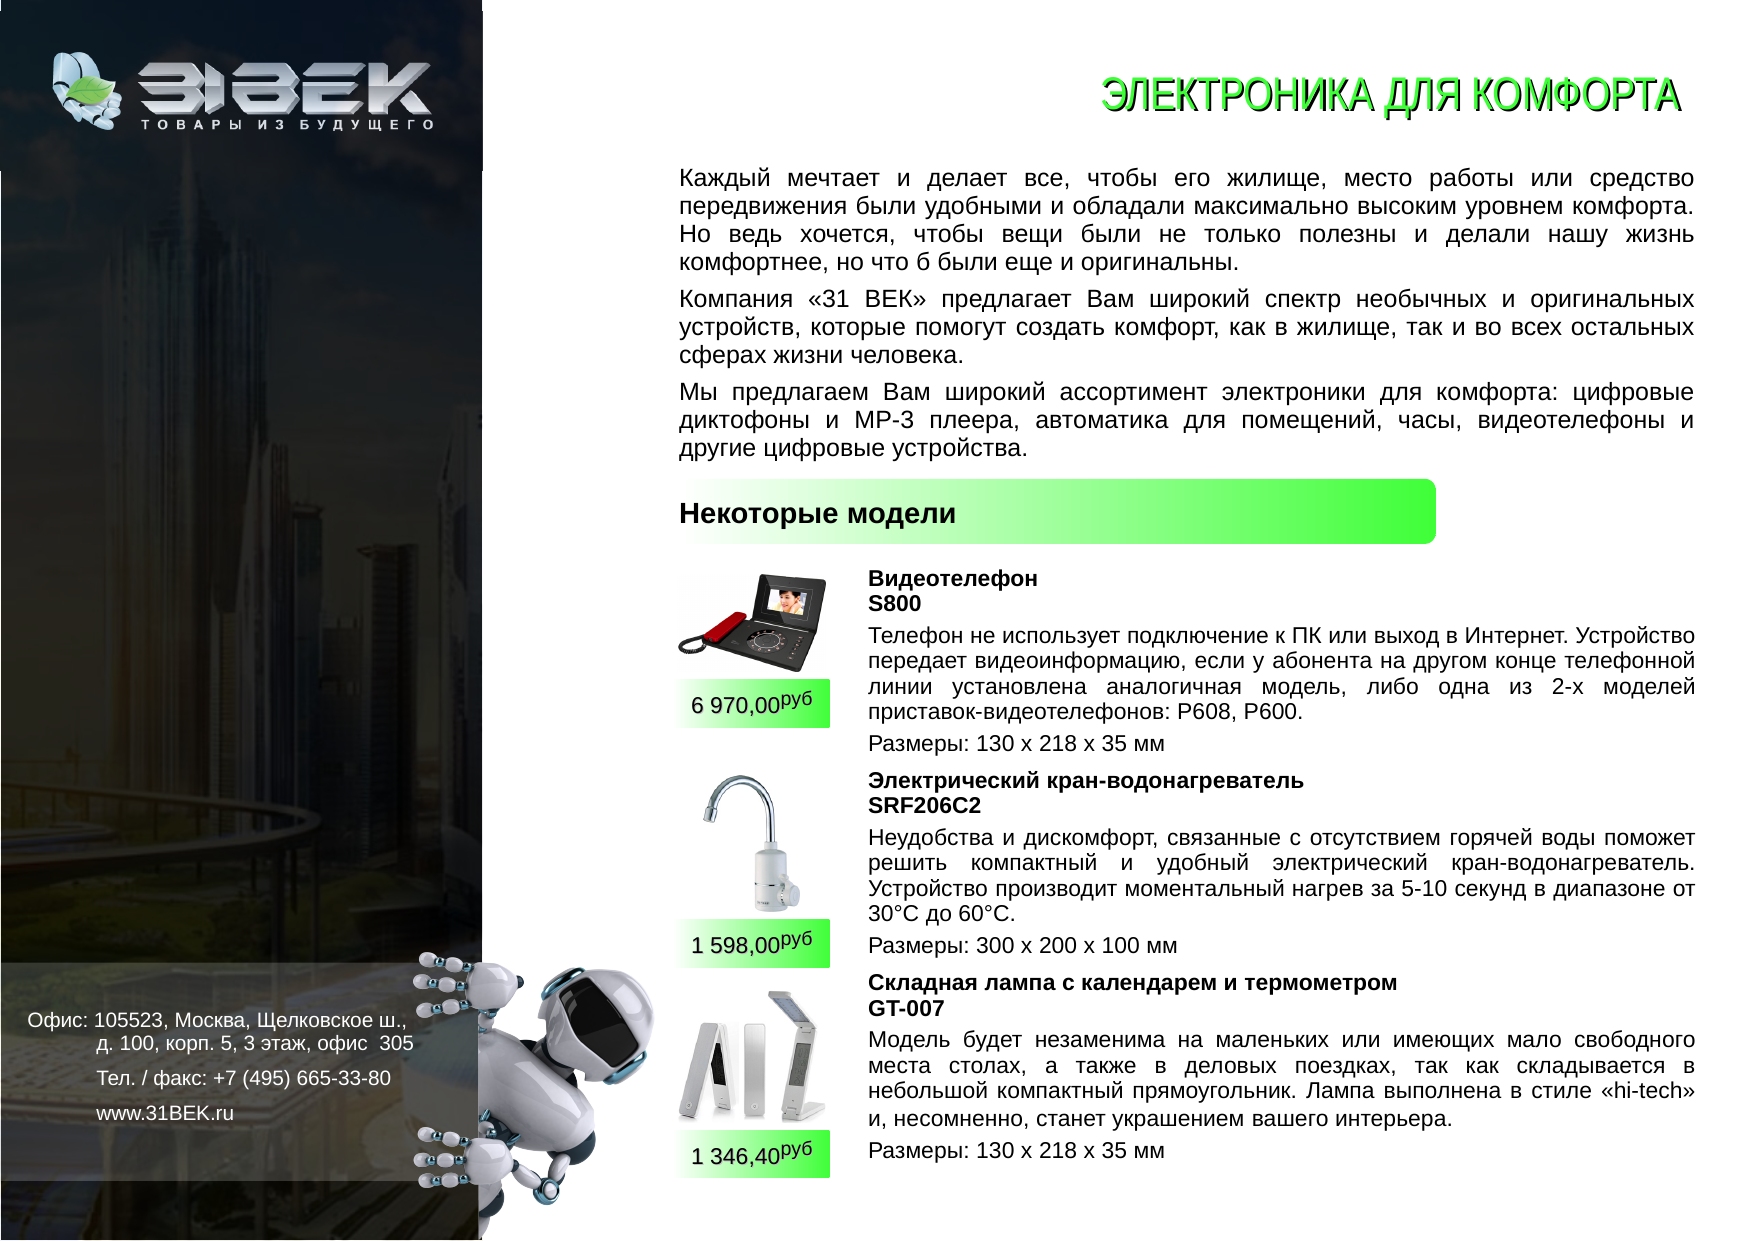

Офис: 105523, Москва, Щелковское ш.,
 д. 100, корп. 5, 3 этаж, офис 305
 Тел. / факс: +7 (495) 665-33-80
 www.31BEK.ru
ЭЛЕКТРОНИКА ДЛЯ КОМФОРТА
Каждый мечтает и делает все, чтобы его жилище, место работы или средство передвижения были удобными и обладали максимально высоким уровнем комфорта. Но ведь хочется, чтобы вещи были не только полезны и делали нашу жизнь комфортнее, но что б были еще и оригинальны.
Компания «31 ВЕК» предлагает Вам широкий спектр необычных и оригинальных устройств, которые помогут создать комфорт, как в жилище, так и во всех остальных сферах жизни человека.
Мы предлагаем Вам широкий ассортимент электроники для комфорта: цифровые диктофоны и MP-3 плеера, автоматика для помещений, часы, видеотелефоны и другие цифровые устройства.
Некоторые модели
Видеотелефон
S800
Телефон не использует подключение к ПК или выход в Интернет. Устройство передает видеоинформацию, если у абонента на другом конце телефонной линии установлена аналогичная модель, либо одна из 2-х моделей приставок-видеотелефонов: Р608, P600.
Размеры: 130 х 218 х 35 мм
Электрический кран-водонагреватель
SRF206C2
Неудобства и дискомфорт, связанные с отсутствием горячей воды поможет решить компактный и удобный электрический кран-водонагреватель. Устройство производит моментальный нагрев за 5-10 секунд в диапазоне от 30°С до 60°С.
Размеры: 300 х 200 х 100 мм
Складная лампа с календарем и термометром
GT-007
Модель будет незаменима на маленьких или имеющих мало свободного места столах, а также в деловых поездках, так как складывается в небольшой компактный прямоугольник. Лампа выполнена в стиле «hi-tech» и, несомненно, станет украшением вашего интерьера.
Размеры: 130 х 218 х 35 мм
6 970,00руб
1 598,00руб
1 346,40руб